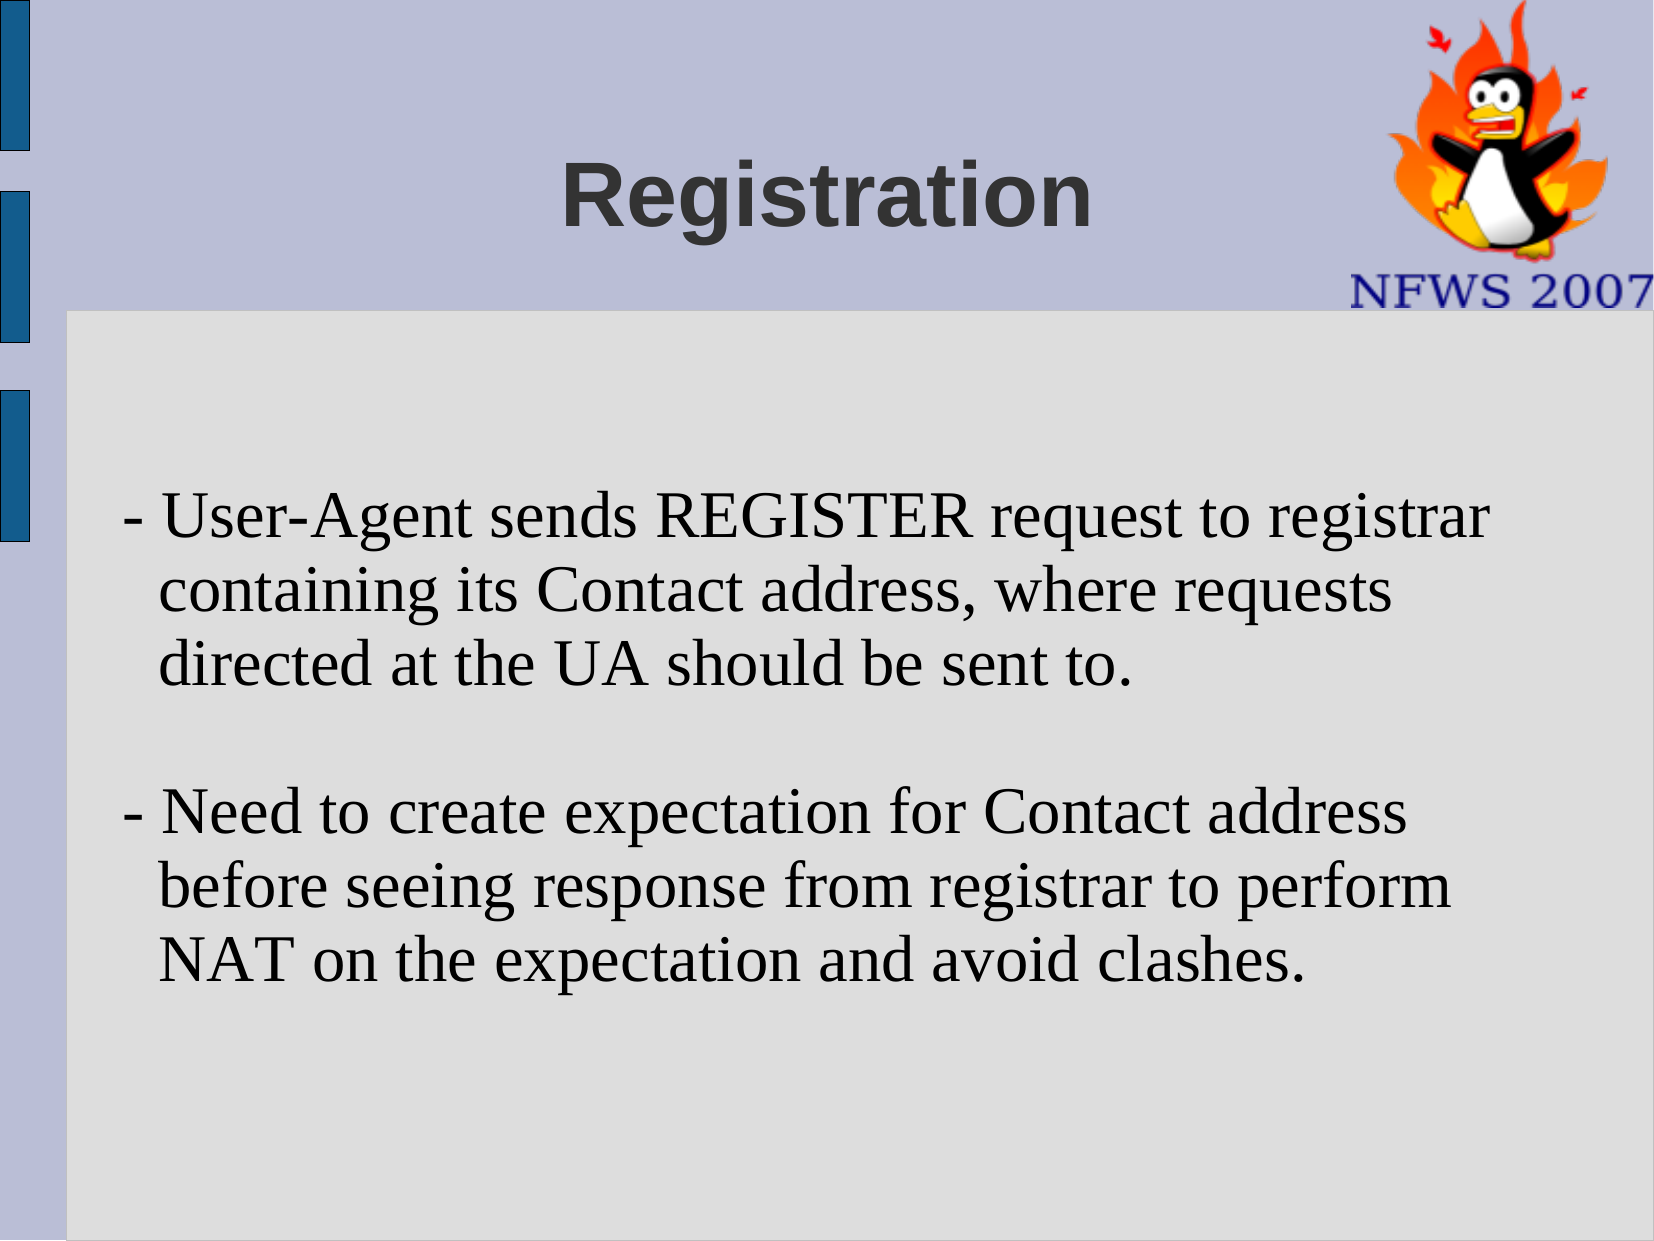

# Registration
- User-Agent sends REGISTER request to registrar containing its Contact address, where requests directed at the UA should be sent to.
- Need to create expectation for Contact address before seeing response from registrar to perform NAT on the expectation and avoid clashes.